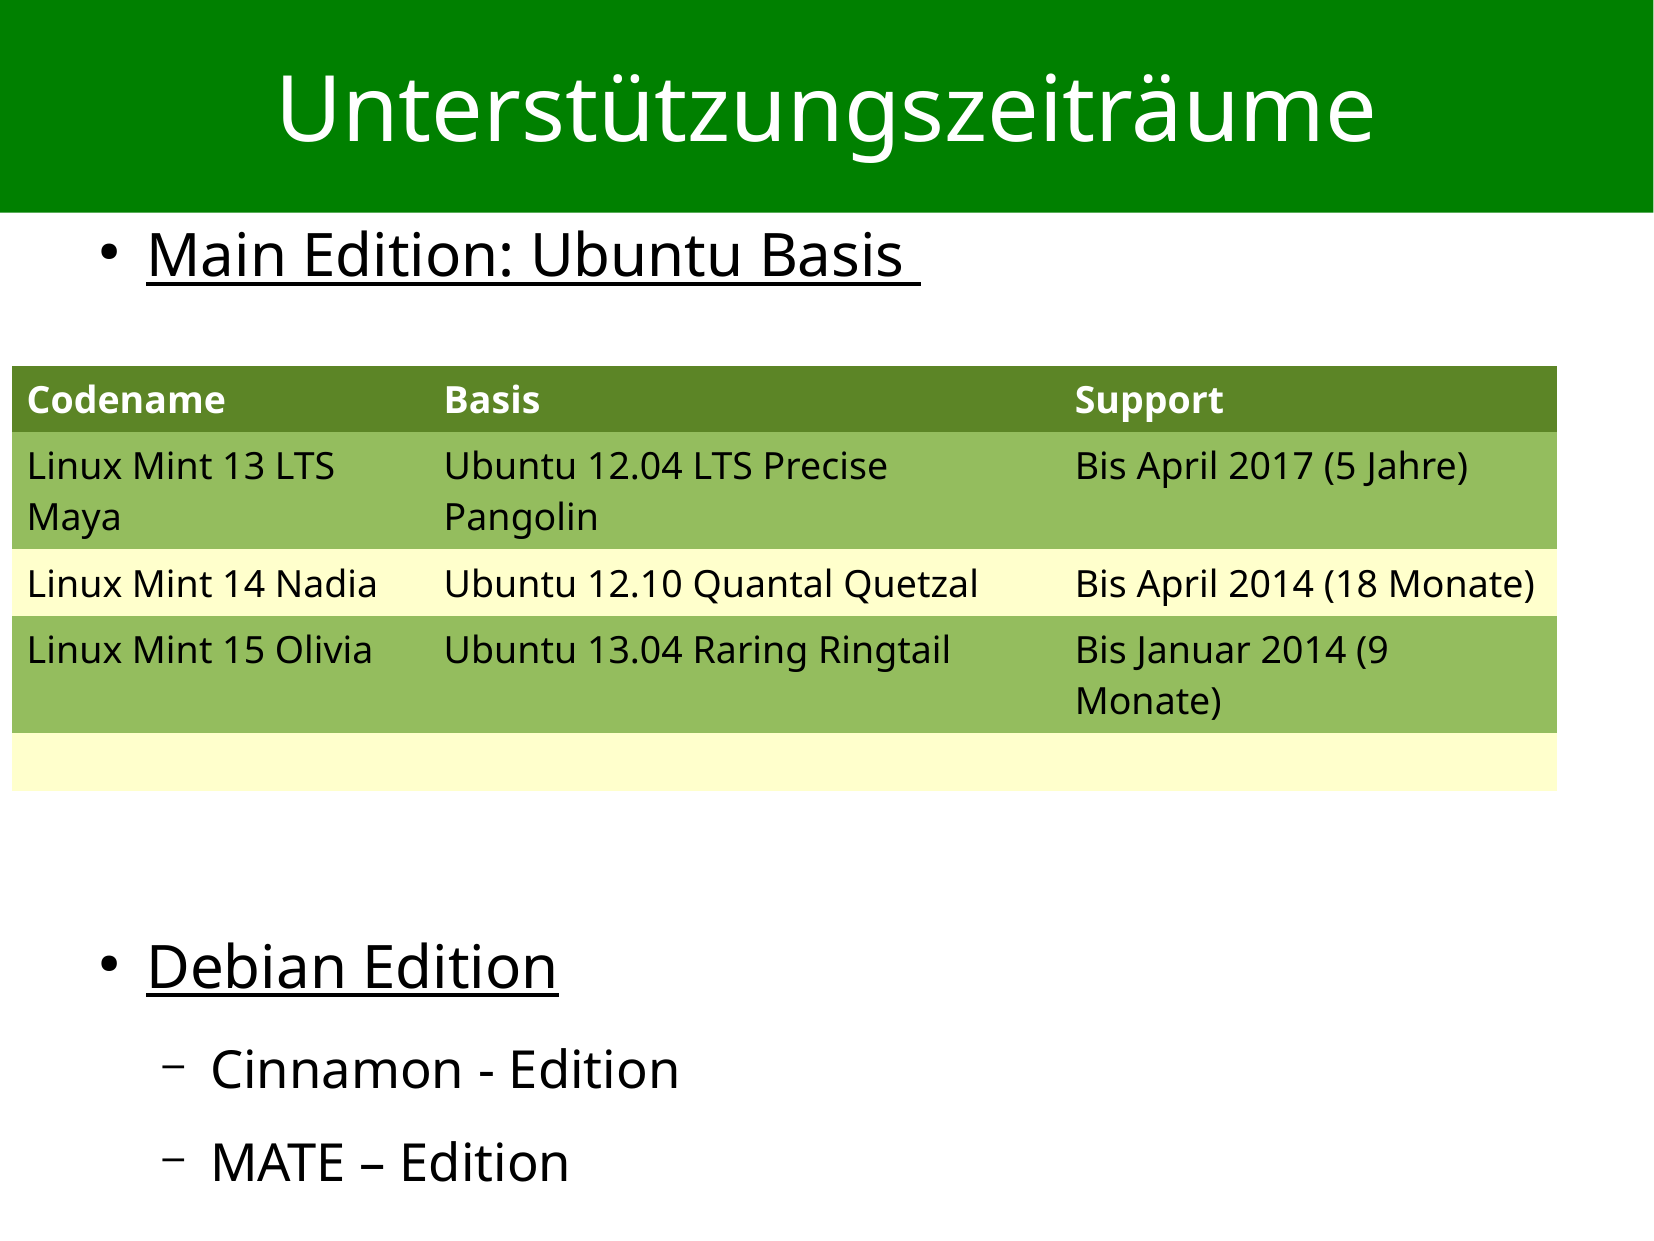

Unterstützungszeiträume
#
Main Edition: Ubuntu Basis
Debian Edition
Cinnamon - Edition
MATE – Edition
| Codename | Basis | Support |
| --- | --- | --- |
| Linux Mint 13 LTS Maya | Ubuntu 12.04 LTS Precise Pangolin | Bis April 2017 (5 Jahre) |
| Linux Mint 14 Nadia | Ubuntu 12.10 Quantal Quetzal | Bis April 2014 (18 Monate) |
| Linux Mint 15 Olivia | Ubuntu 13.04 Raring Ringtail | Bis Januar 2014 (9 Monate) |
| | | |